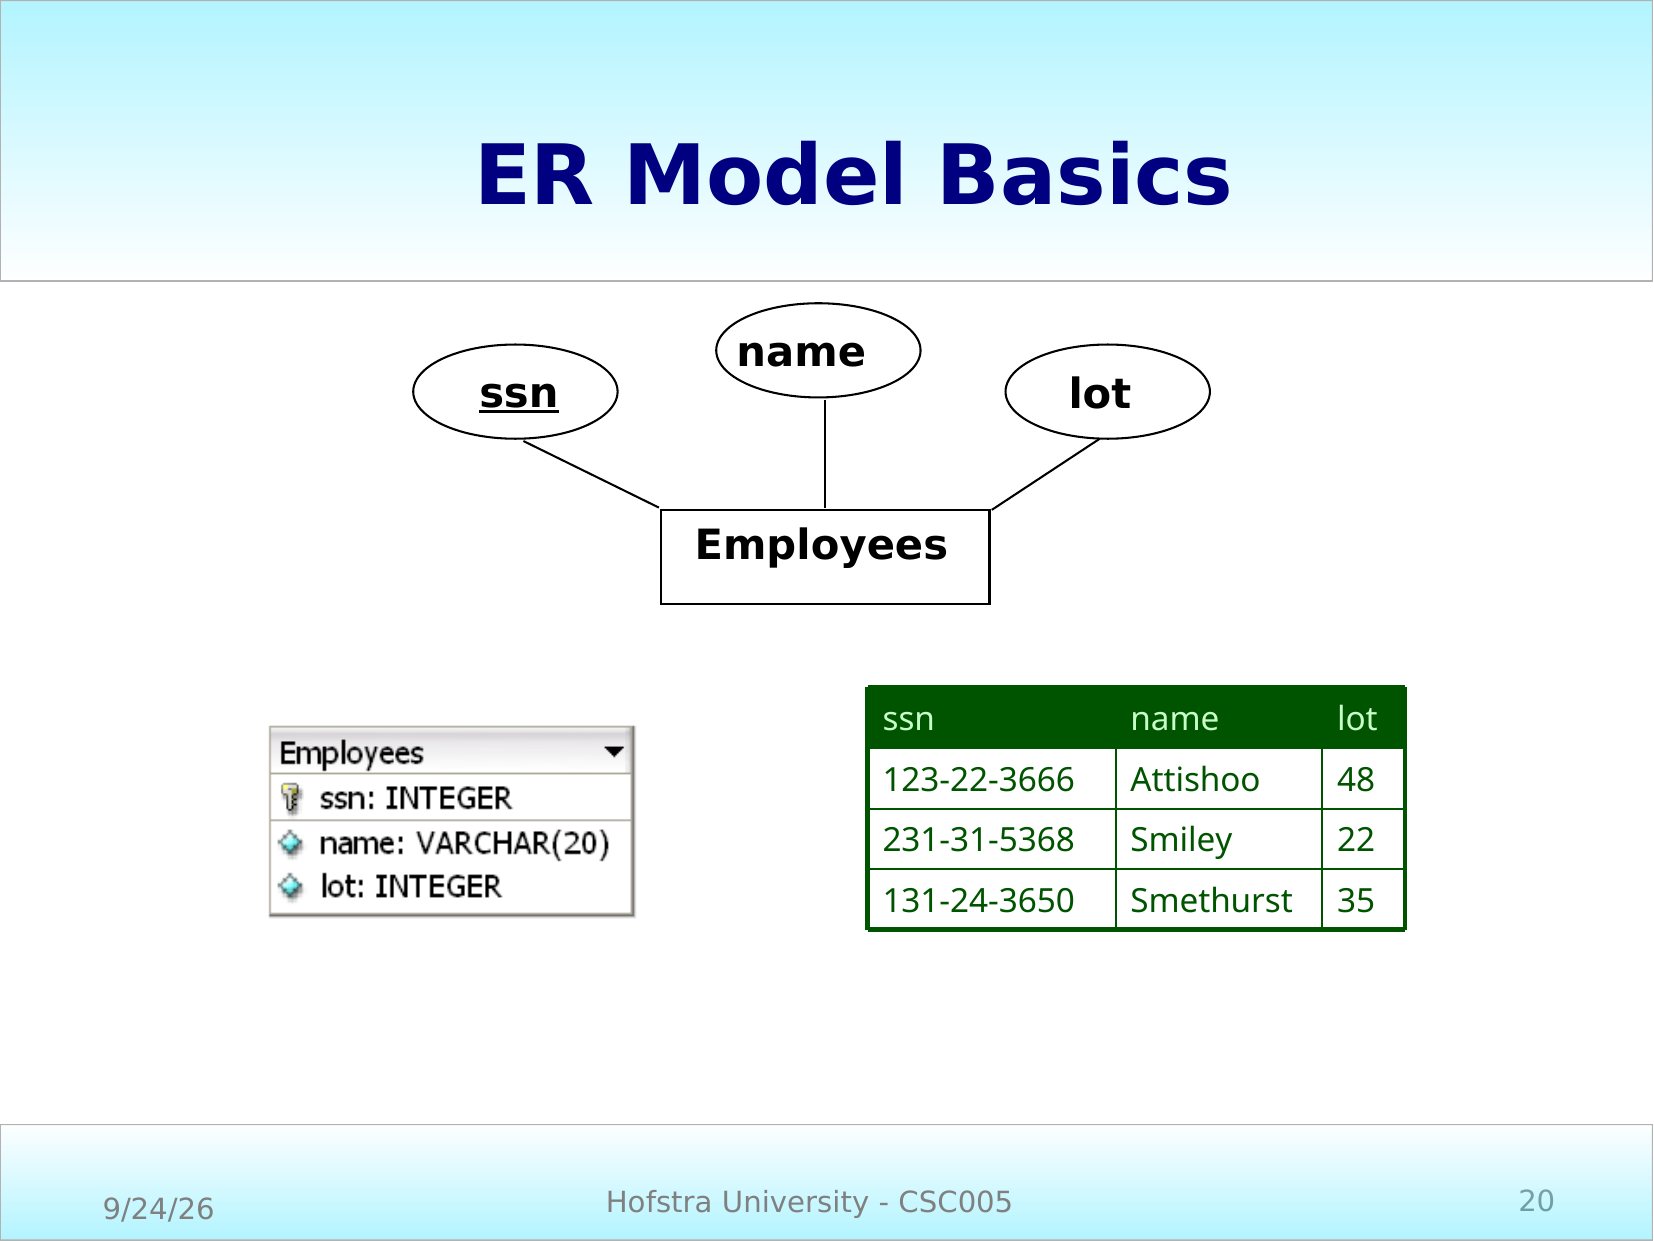

# ER Model Basics
name
ssn
lot
Employees
ssn
name
lot
123-22-3666
Attishoo
48
231-31-5368
Smiley
22
131-24-3650
Smethurst
35
20
Hofstra University - CSC005